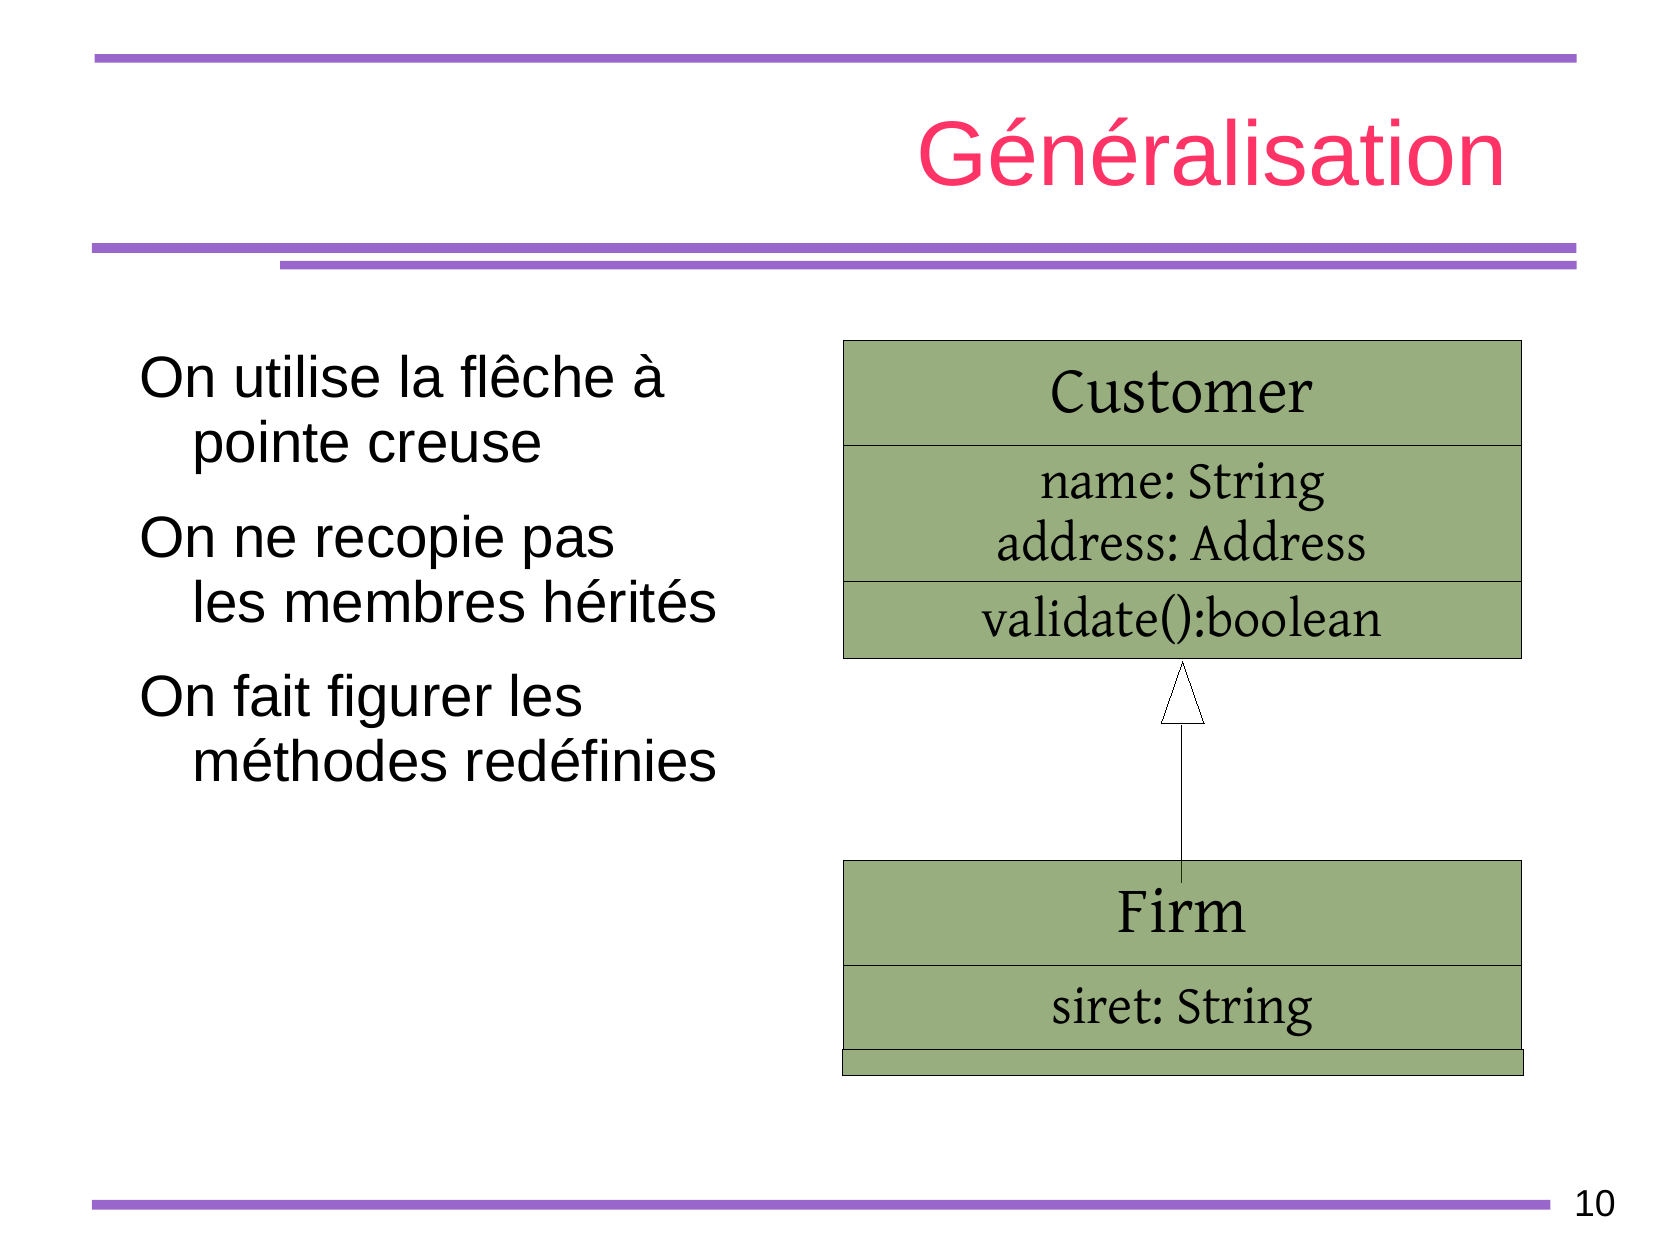

# Généralisation
Customer
On utilise la flêche à
pointe creuse
On ne recopie pas
les membres hérités
On fait figurer les
méthodes redéfinies
name: String
address: Address
validate():boolean
Firm
siret: String